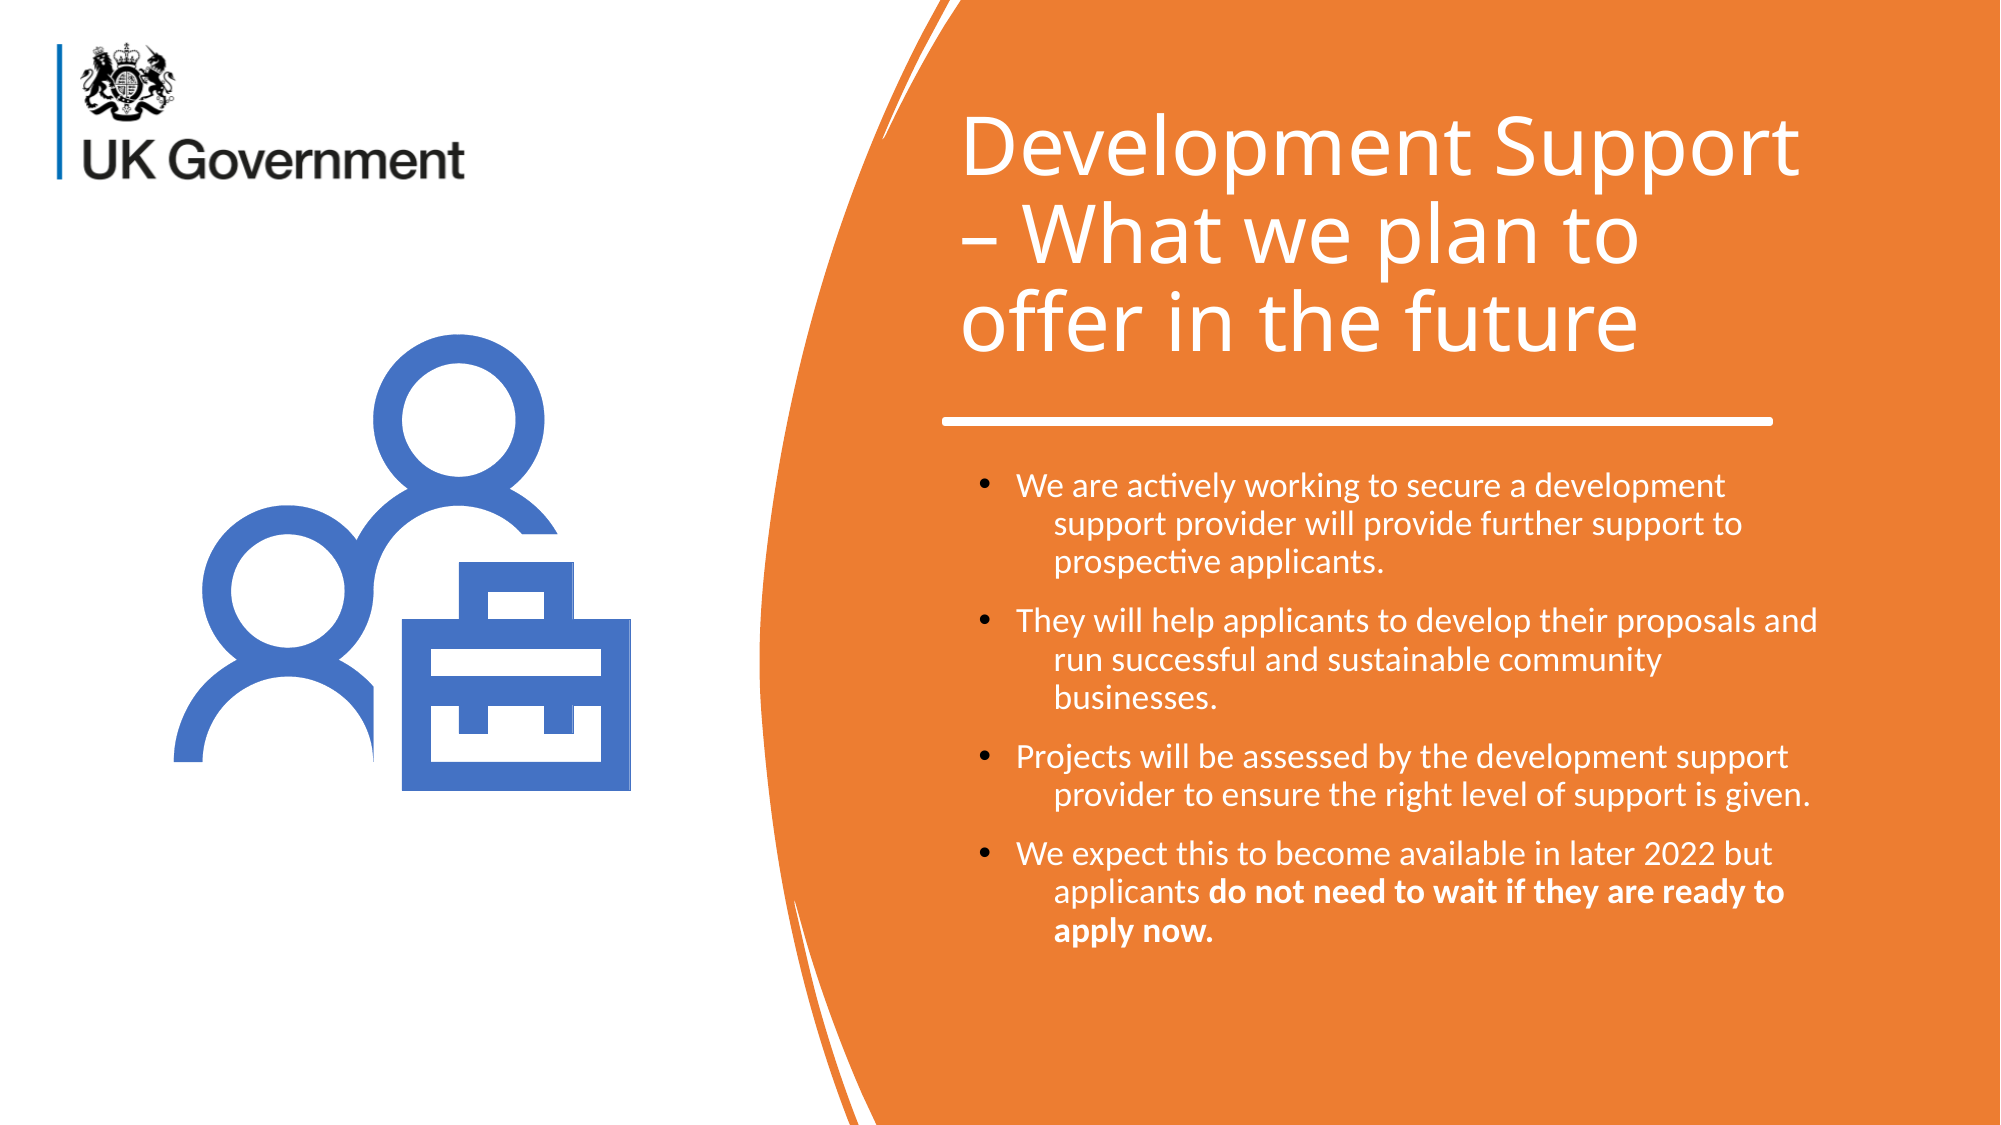

# Development Support – What we plan to offer in the future
We are actively working to secure a development support provider will provide further support to prospective applicants.
They will help applicants to develop their proposals and run successful and sustainable community businesses.
Projects will be assessed by the development support provider to ensure the right level of support is given.
We expect this to become available in later 2022 but applicants do not need to wait if they are ready to apply now.